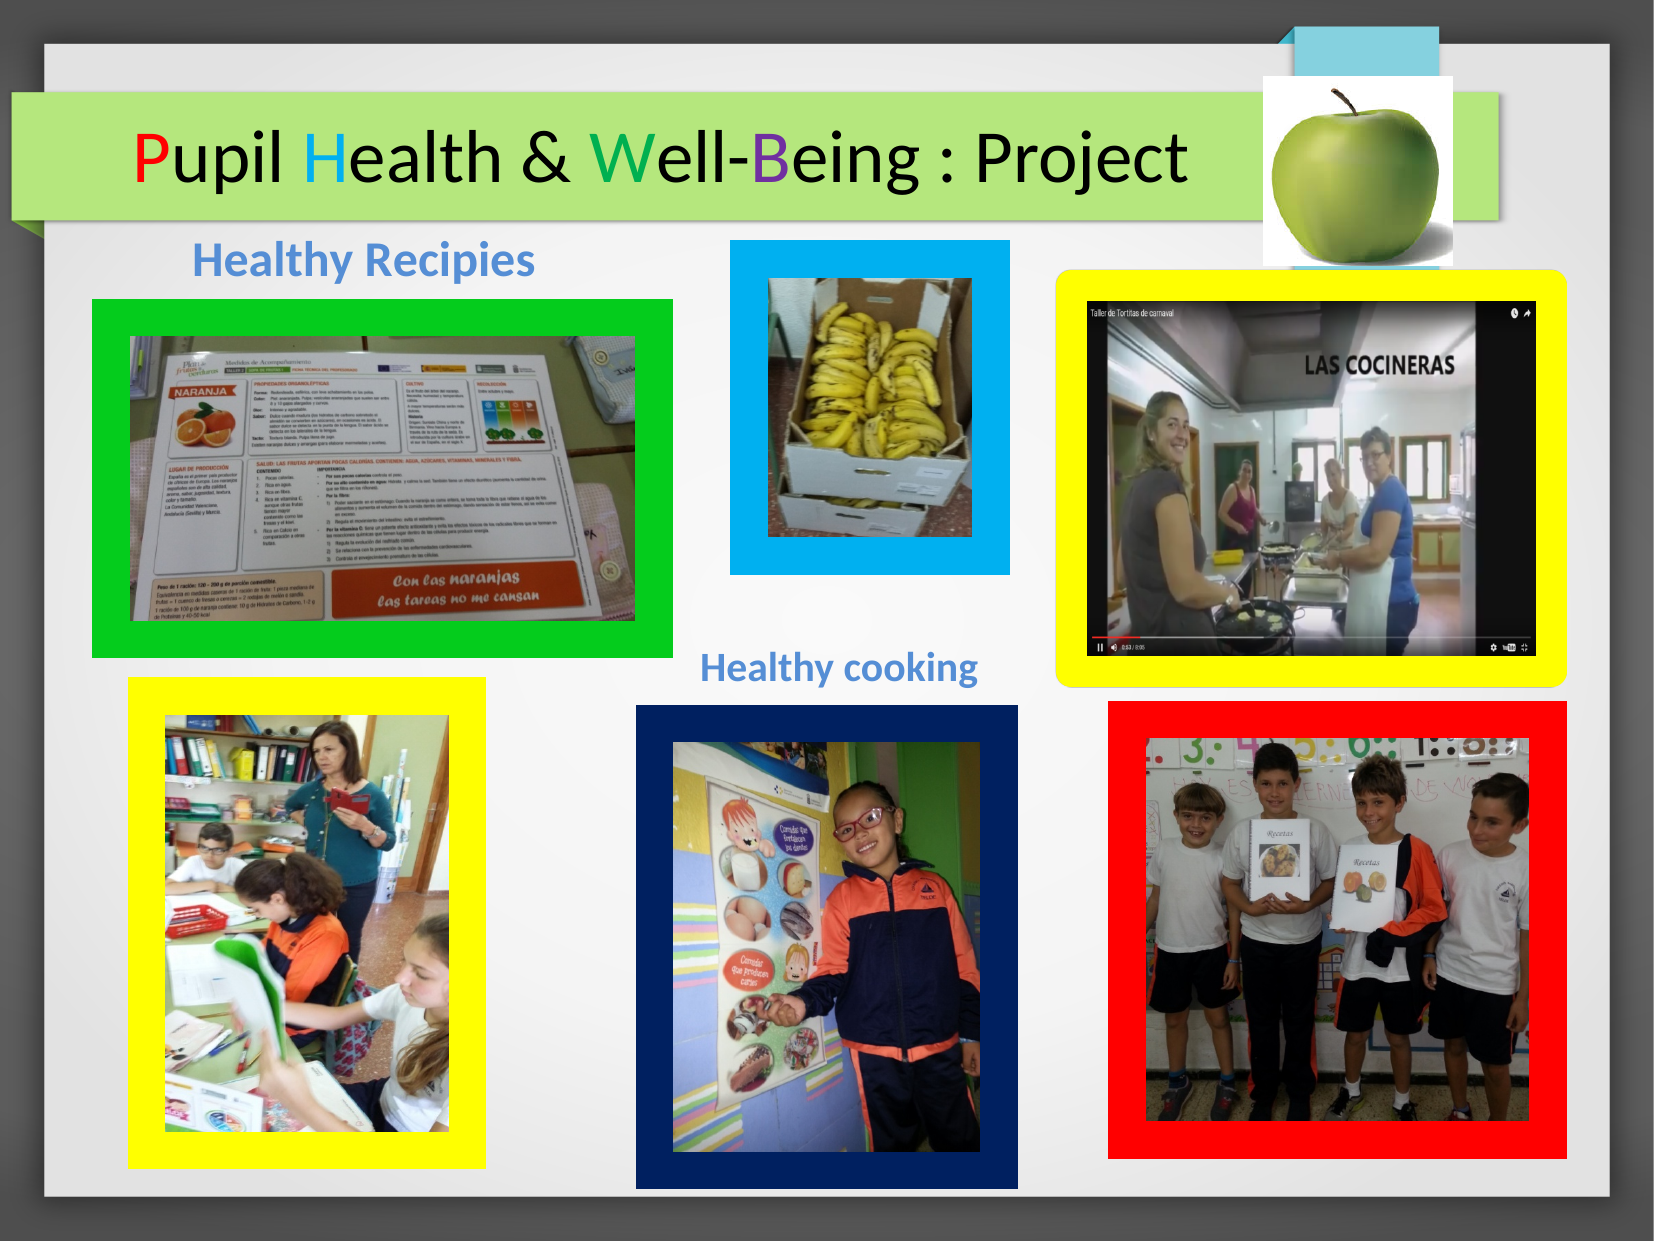

Pupil Health & Well-Being : Project
Healthy Recipies
Healthy cooking